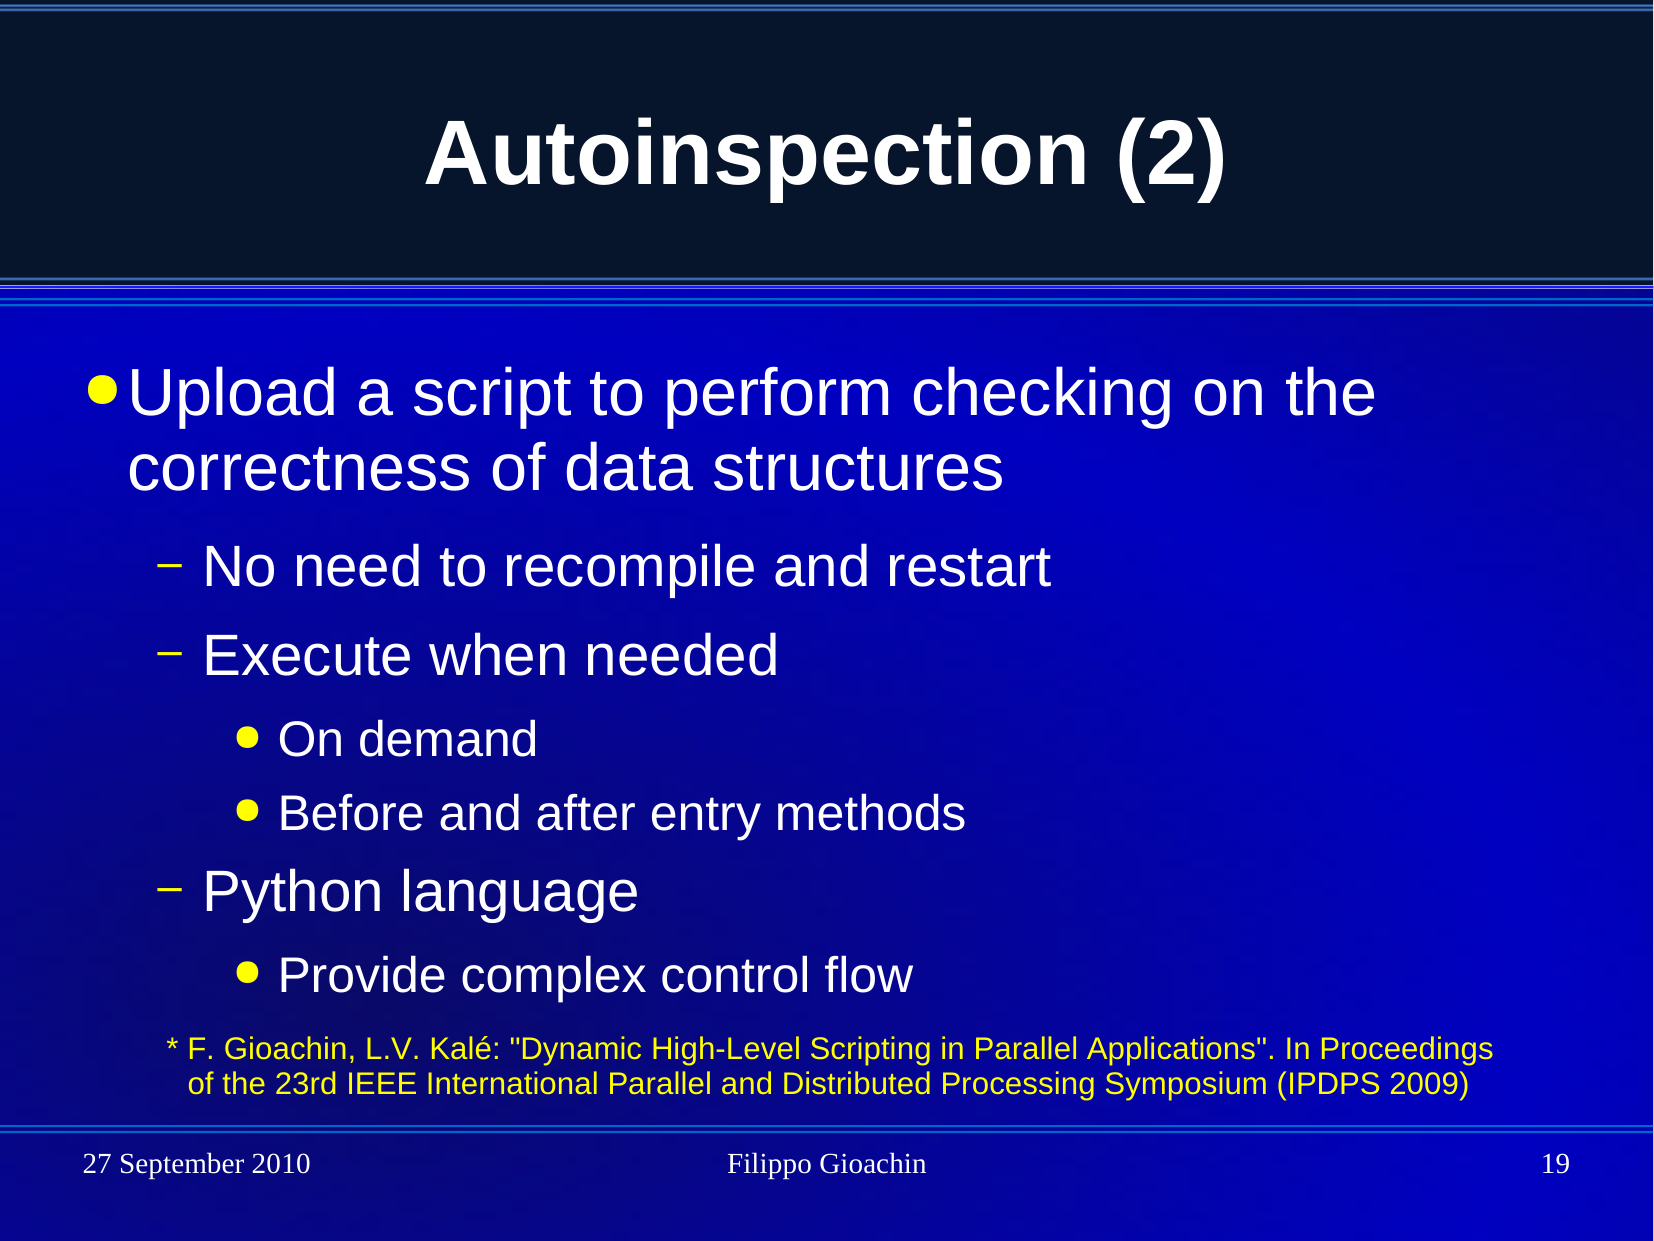

# Autoinspection (2)
Upload a script to perform checking on the correctness of data structures
No need to recompile and restart
Execute when needed
On demand
Before and after entry methods
Python language
Provide complex control flow
* F. Gioachin, L.V. Kalé: "Dynamic High-Level Scripting in Parallel Applications". In Proceedings of the 23rd IEEE International Parallel and Distributed Processing Symposium (IPDPS 2009)
27 September 2010
Filippo Gioachin
19